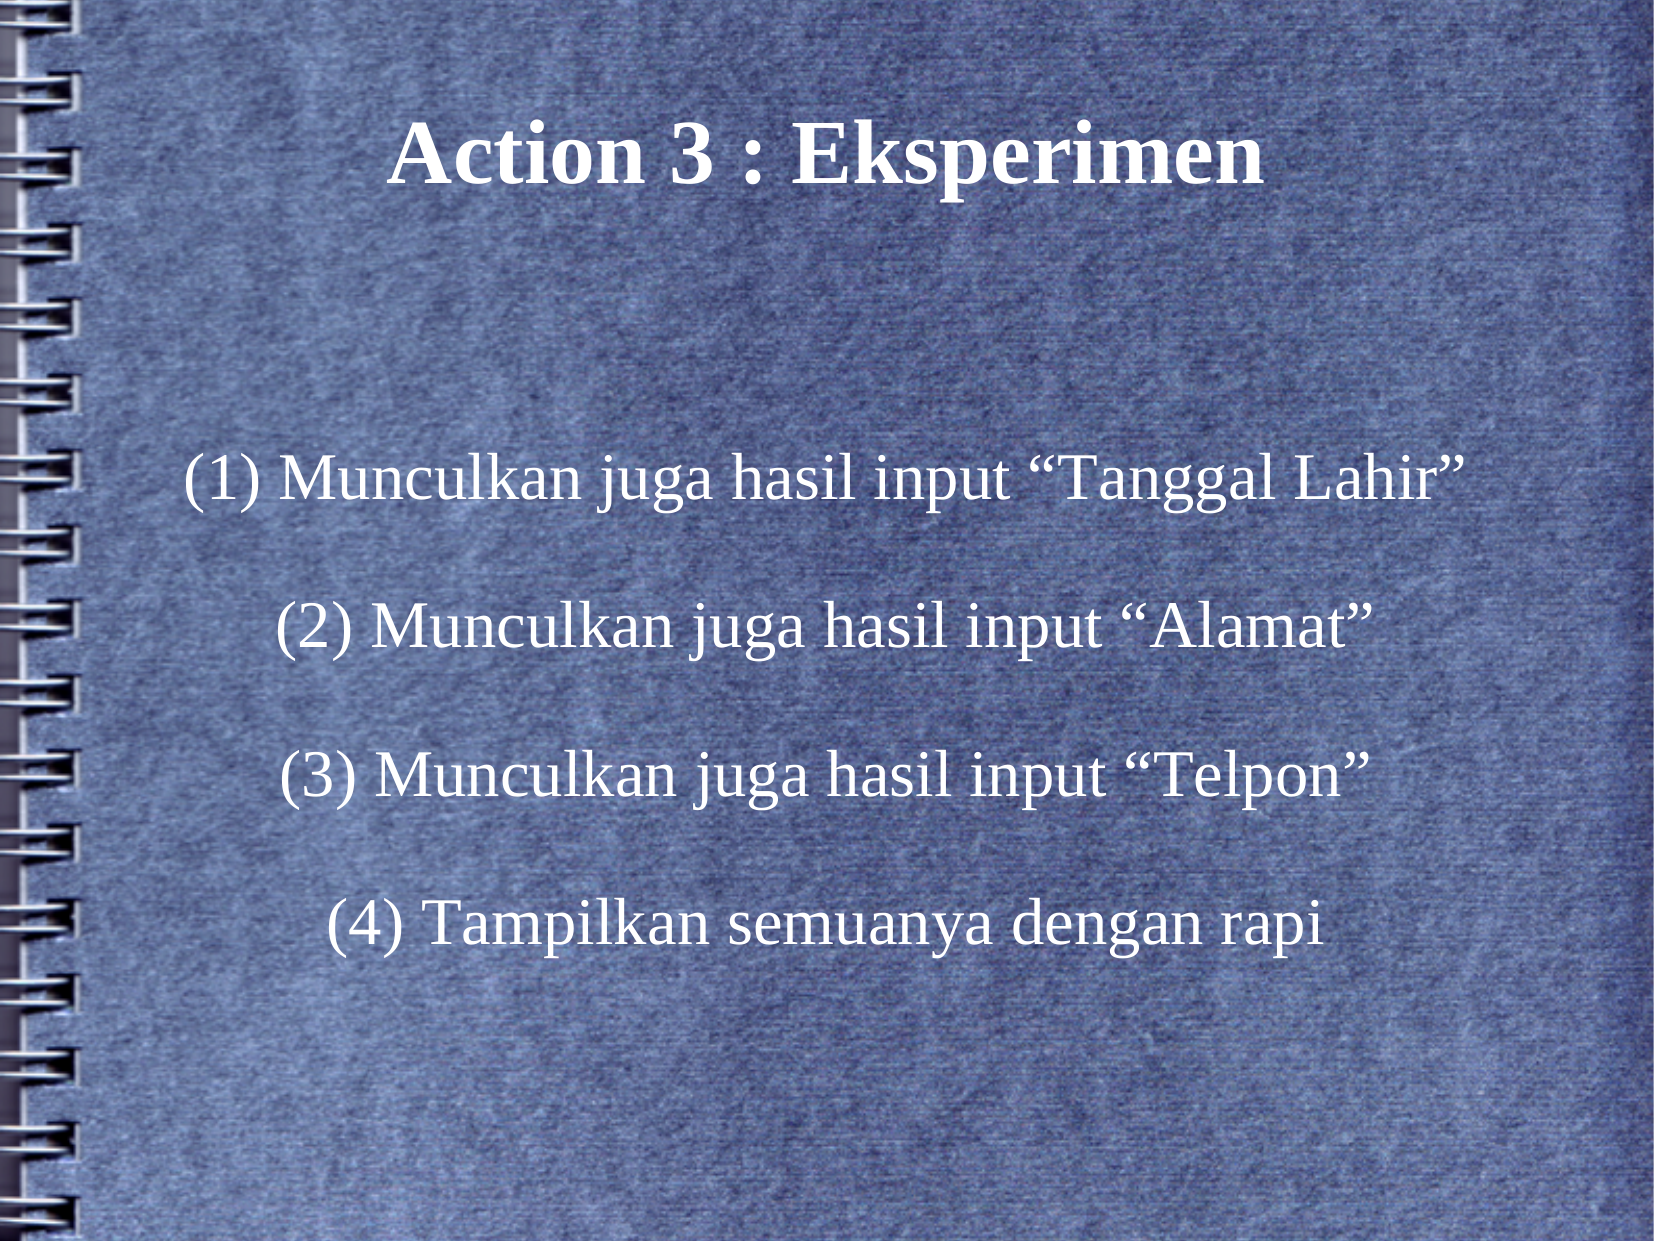

# Action 3 : Eksperimen
(1) Munculkan juga hasil input “Tanggal Lahir”
(2) Munculkan juga hasil input “Alamat”
(3) Munculkan juga hasil input “Telpon”
(4) Tampilkan semuanya dengan rapi